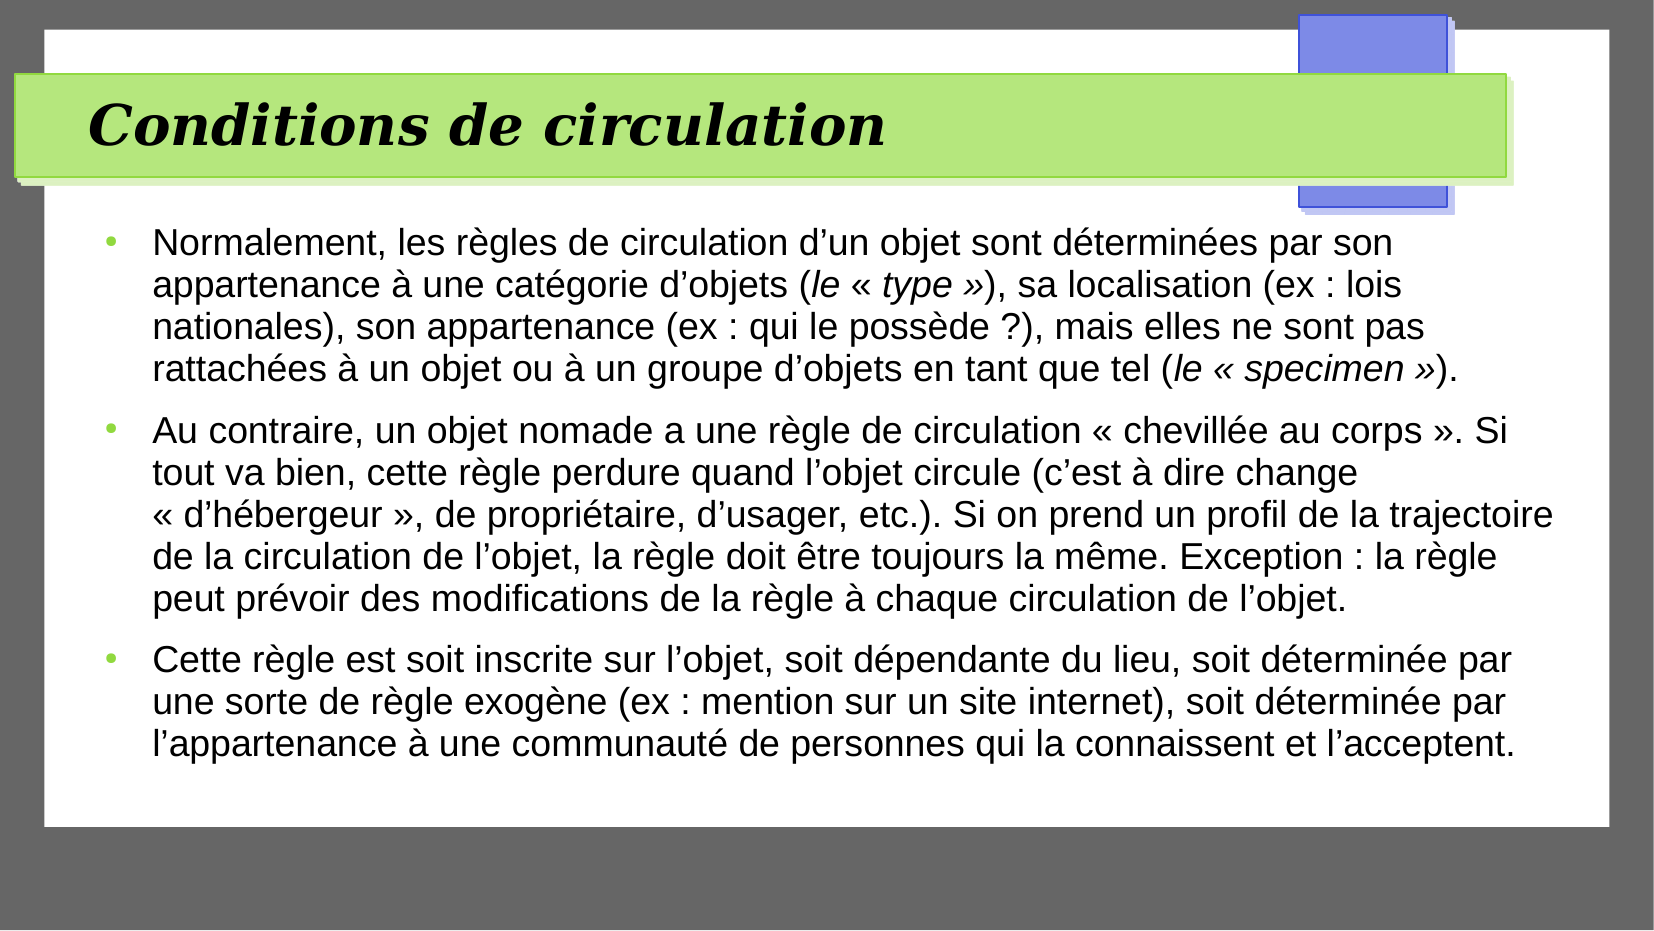

# Conditions de circulation
Normalement, les règles de circulation d’un objet sont déterminées par son appartenance à une catégorie d’objets (le « type »), sa localisation (ex : lois nationales), son appartenance (ex : qui le possède ?), mais elles ne sont pas rattachées à un objet ou à un groupe d’objets en tant que tel (le « specimen »).
Au contraire, un objet nomade a une règle de circulation « chevillée au corps ». Si tout va bien, cette règle perdure quand l’objet circule (c’est à dire change « d’hébergeur », de propriétaire, d’usager, etc.). Si on prend un profil de la trajectoire de la circulation de l’objet, la règle doit être toujours la même. Exception : la règle peut prévoir des modifications de la règle à chaque circulation de l’objet.
Cette règle est soit inscrite sur l’objet, soit dépendante du lieu, soit déterminée par une sorte de règle exogène (ex : mention sur un site internet), soit déterminée par l’appartenance à une communauté de personnes qui la connaissent et l’acceptent.